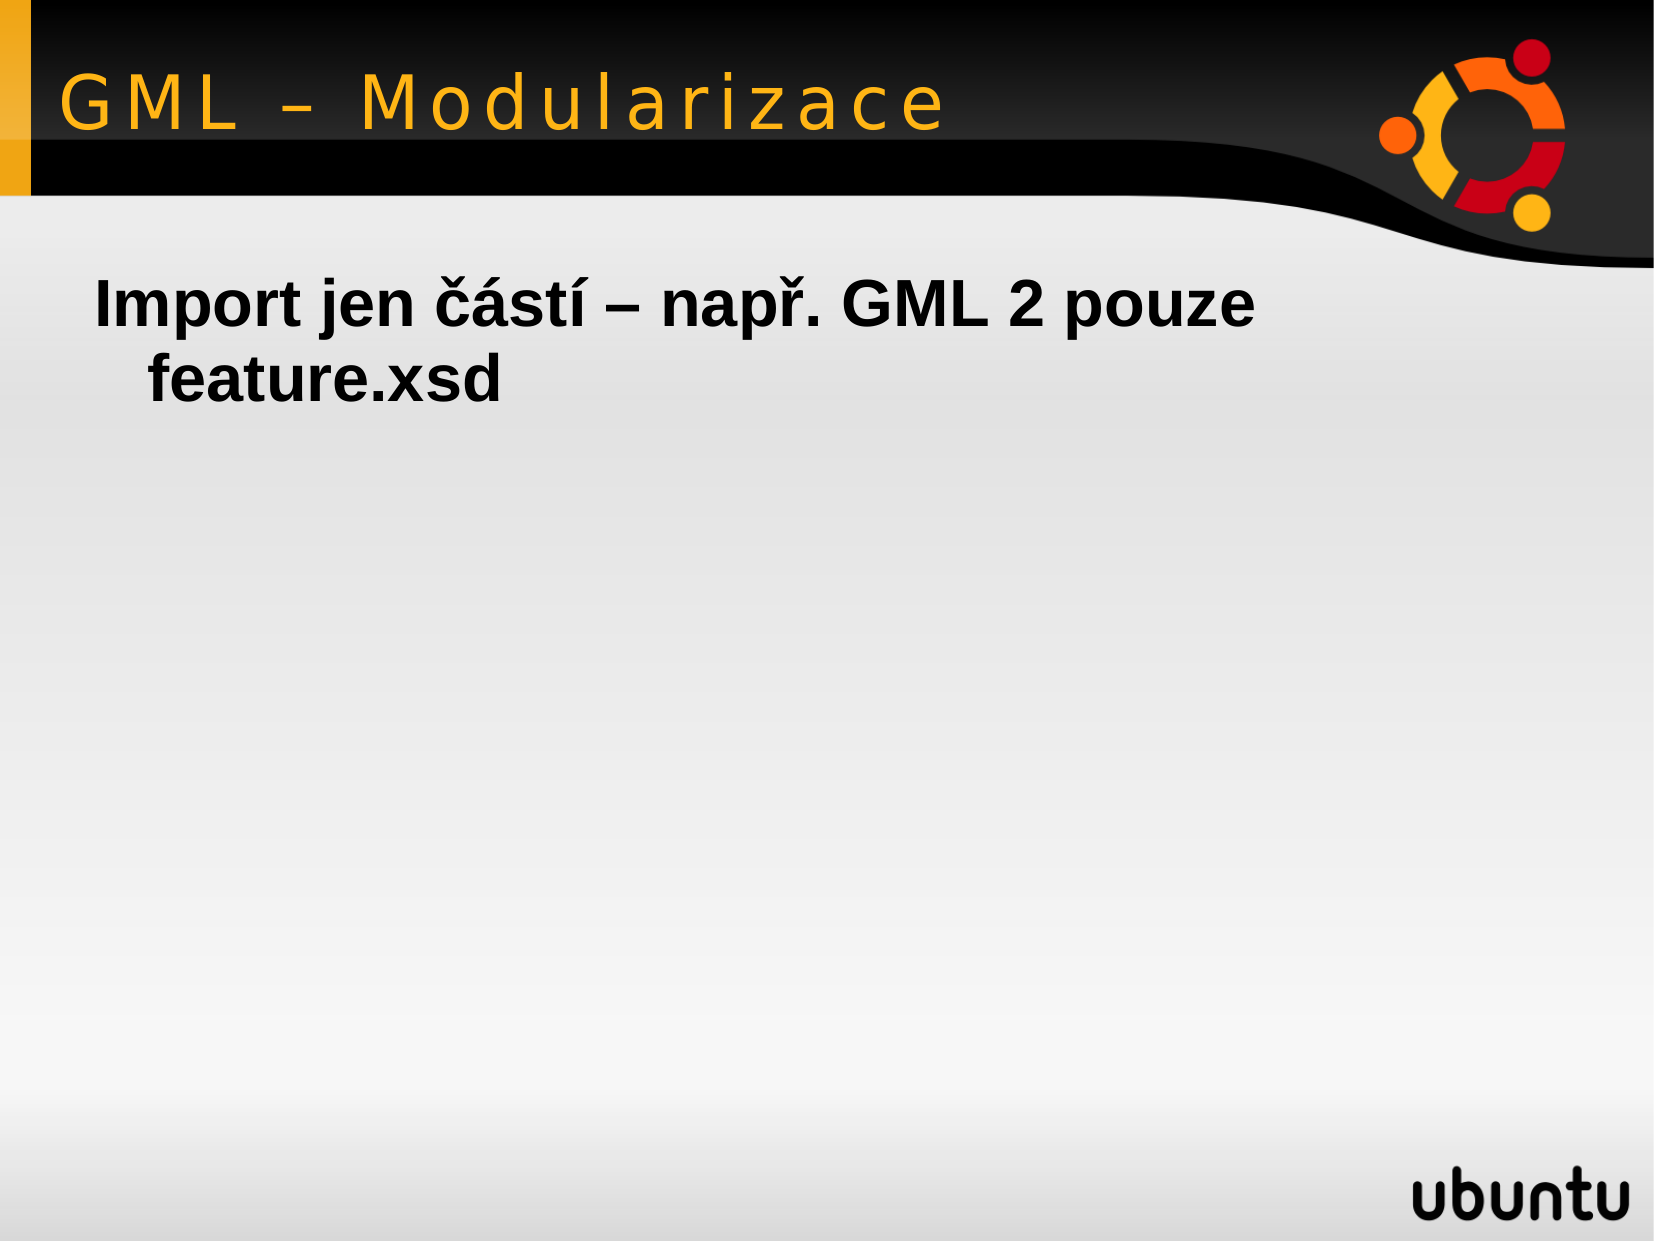

# GML – Modularizace
Import jen částí – např. GML 2 pouze feature.xsd